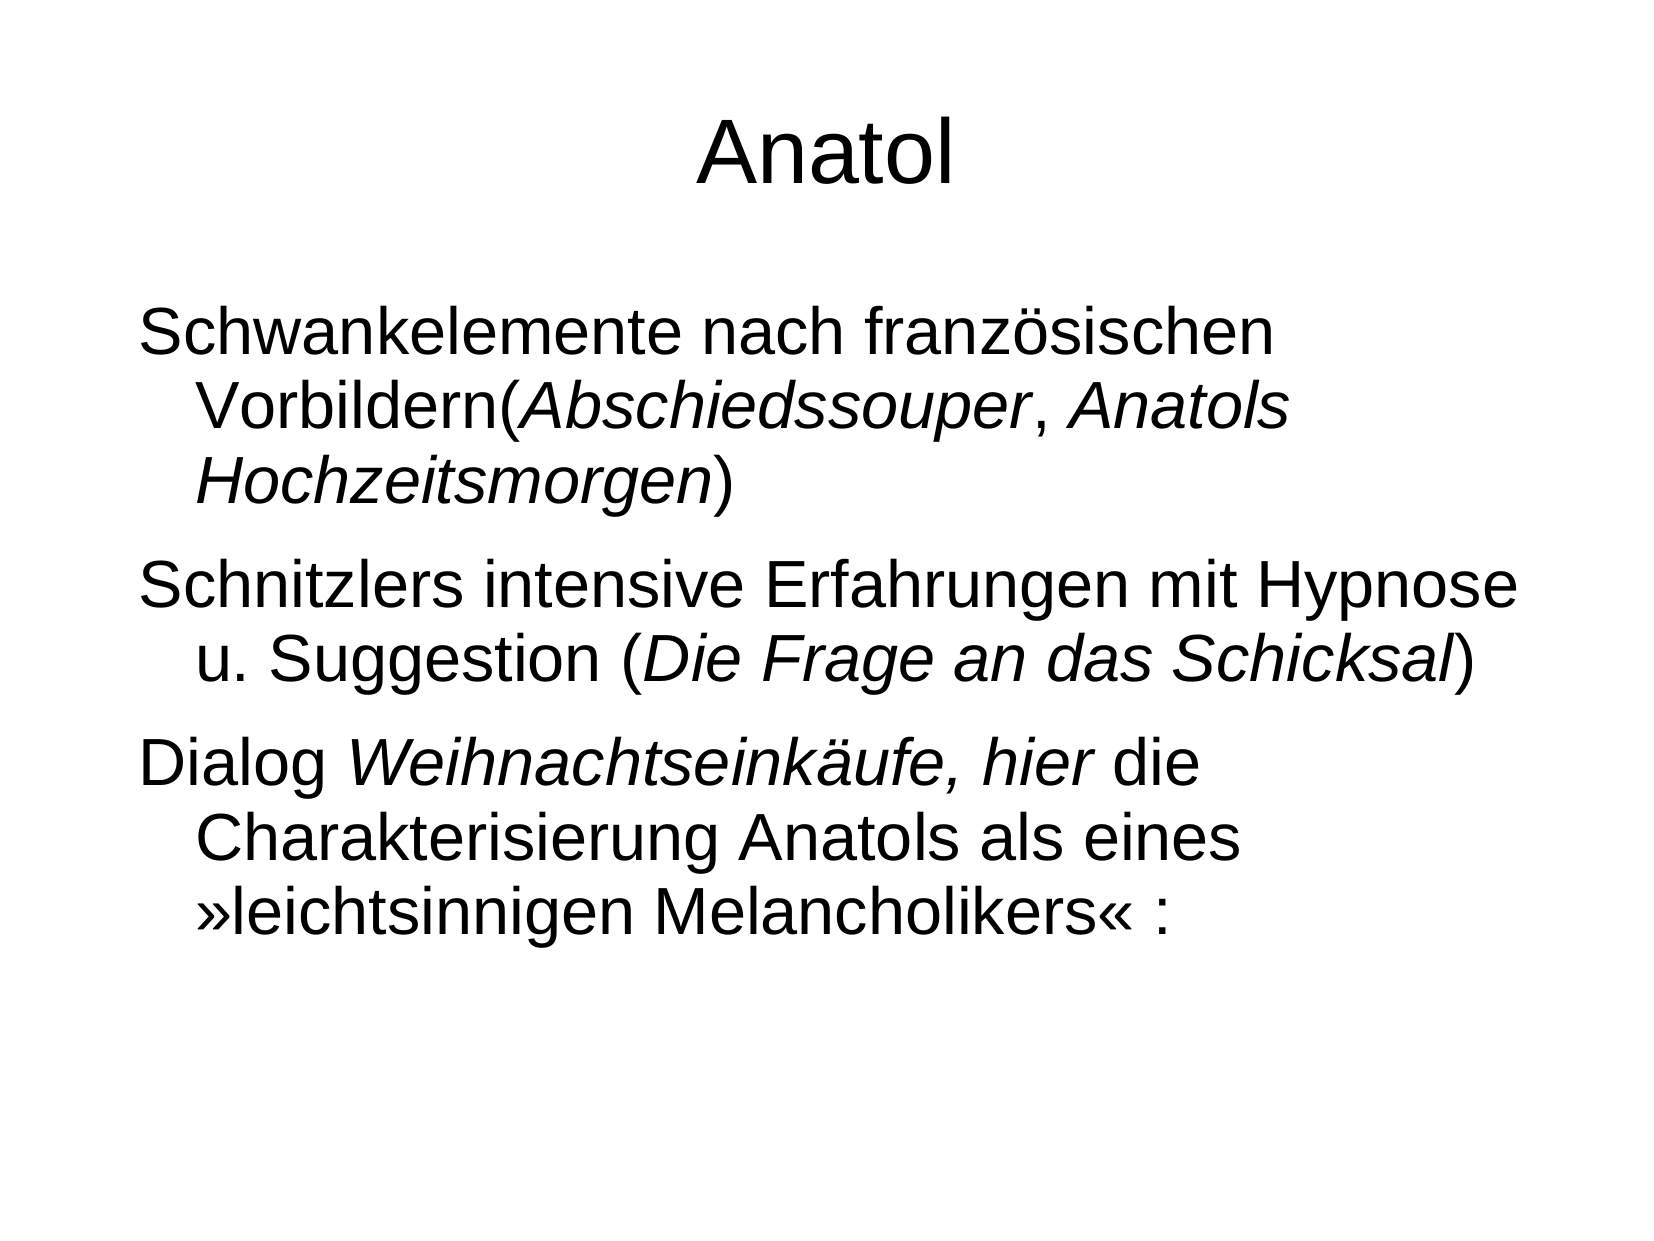

# Anatol
Schwankelemente nach französischen Vorbildern(Abschiedssouper, Anatols Hochzeitsmorgen)
Schnitzlers intensive Erfahrungen mit Hypnose u. Suggestion (Die Frage an das Schicksal)
Dialog Weihnachtseinkäufe, hier die Charakterisierung Anatols als eines »leichtsinnigen Melancholikers« :